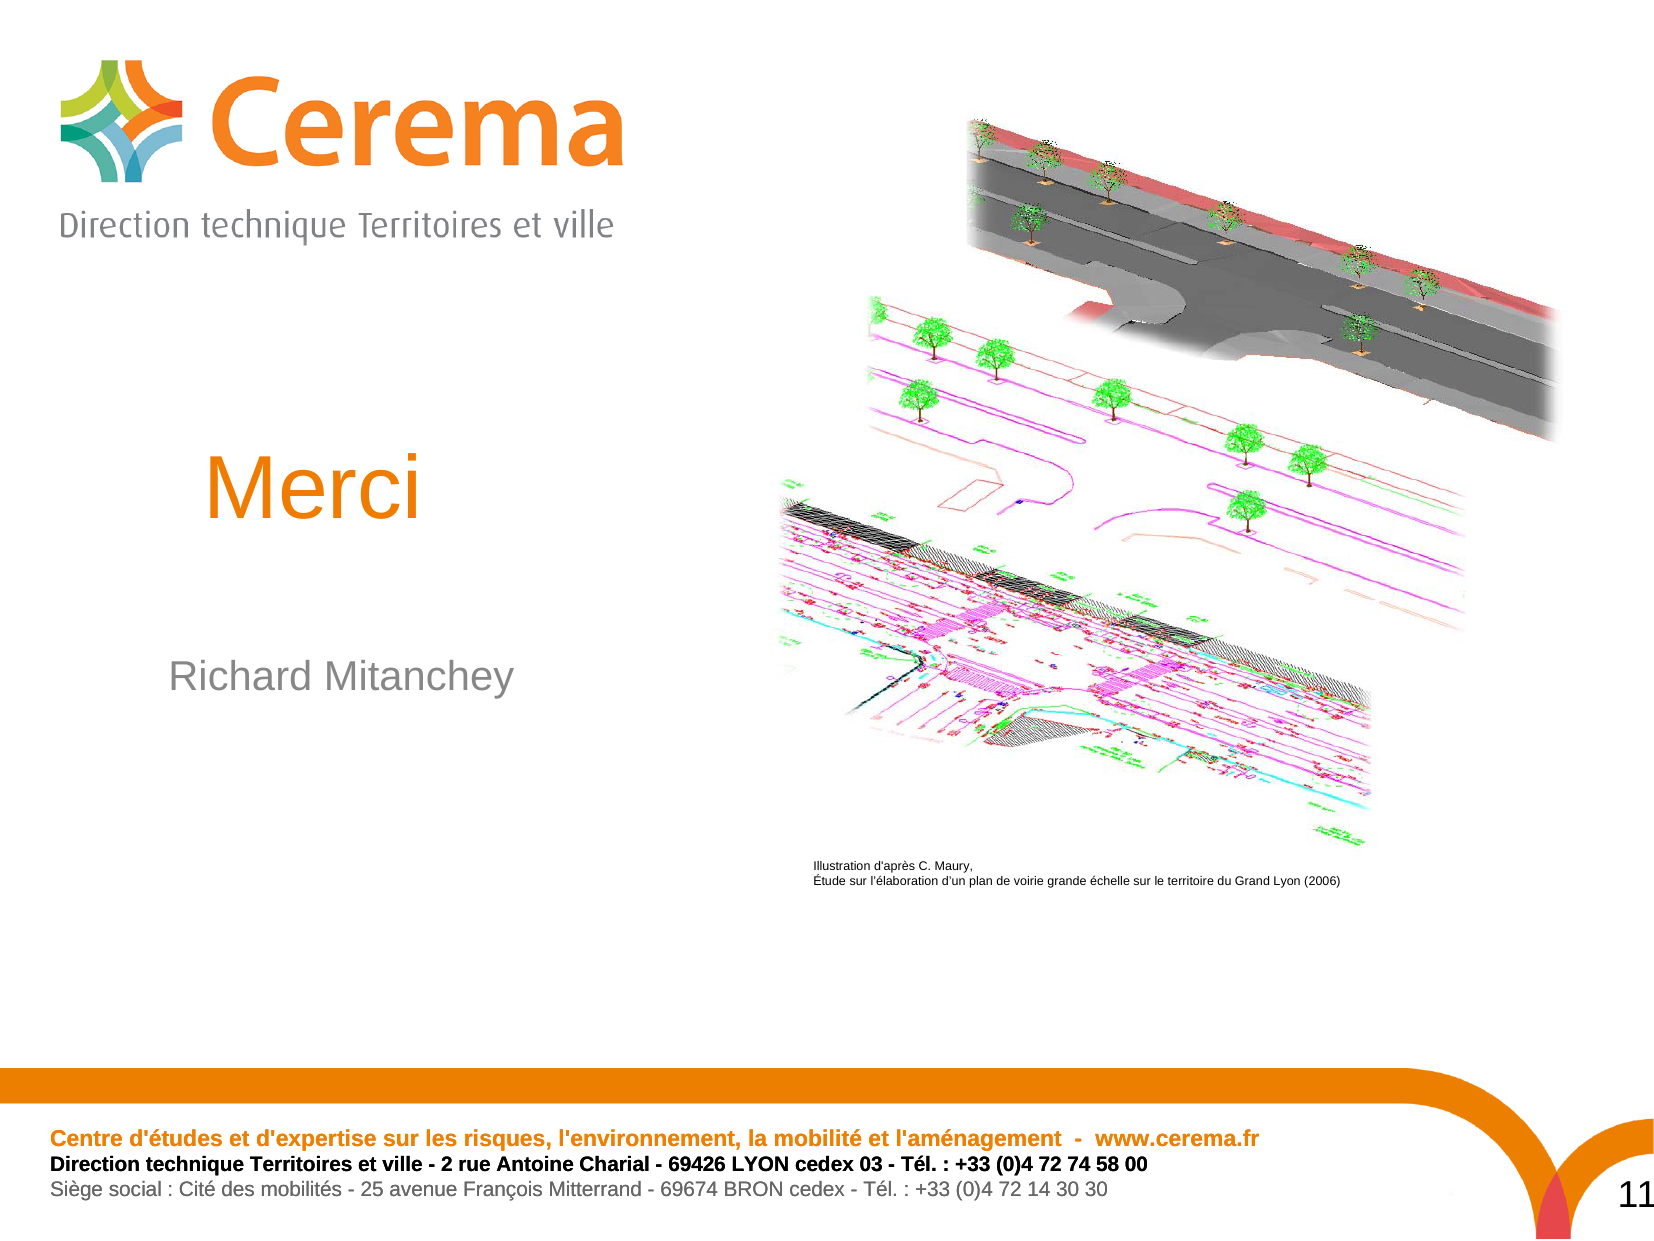

Merci
Richard Mitanchey
Illustration d'après C. Maury,
Étude sur l’élaboration d’un plan de voirie grande échelle sur le territoire du Grand Lyon (2006)
Centre d'études et d'expertise sur les risques, l'environnement, la mobilité et l'aménagement - www.cerema.fr
Direction technique Territoires et ville - 2 rue Antoine Charial - 69426 LYON cedex 03 - Tél. : +33 (0)4 72 74 58 00
Siège social : Cité des mobilités - 25 avenue François Mitterrand - 69674 BRON cedex - Tél. : +33 (0)4 72 14 30 30